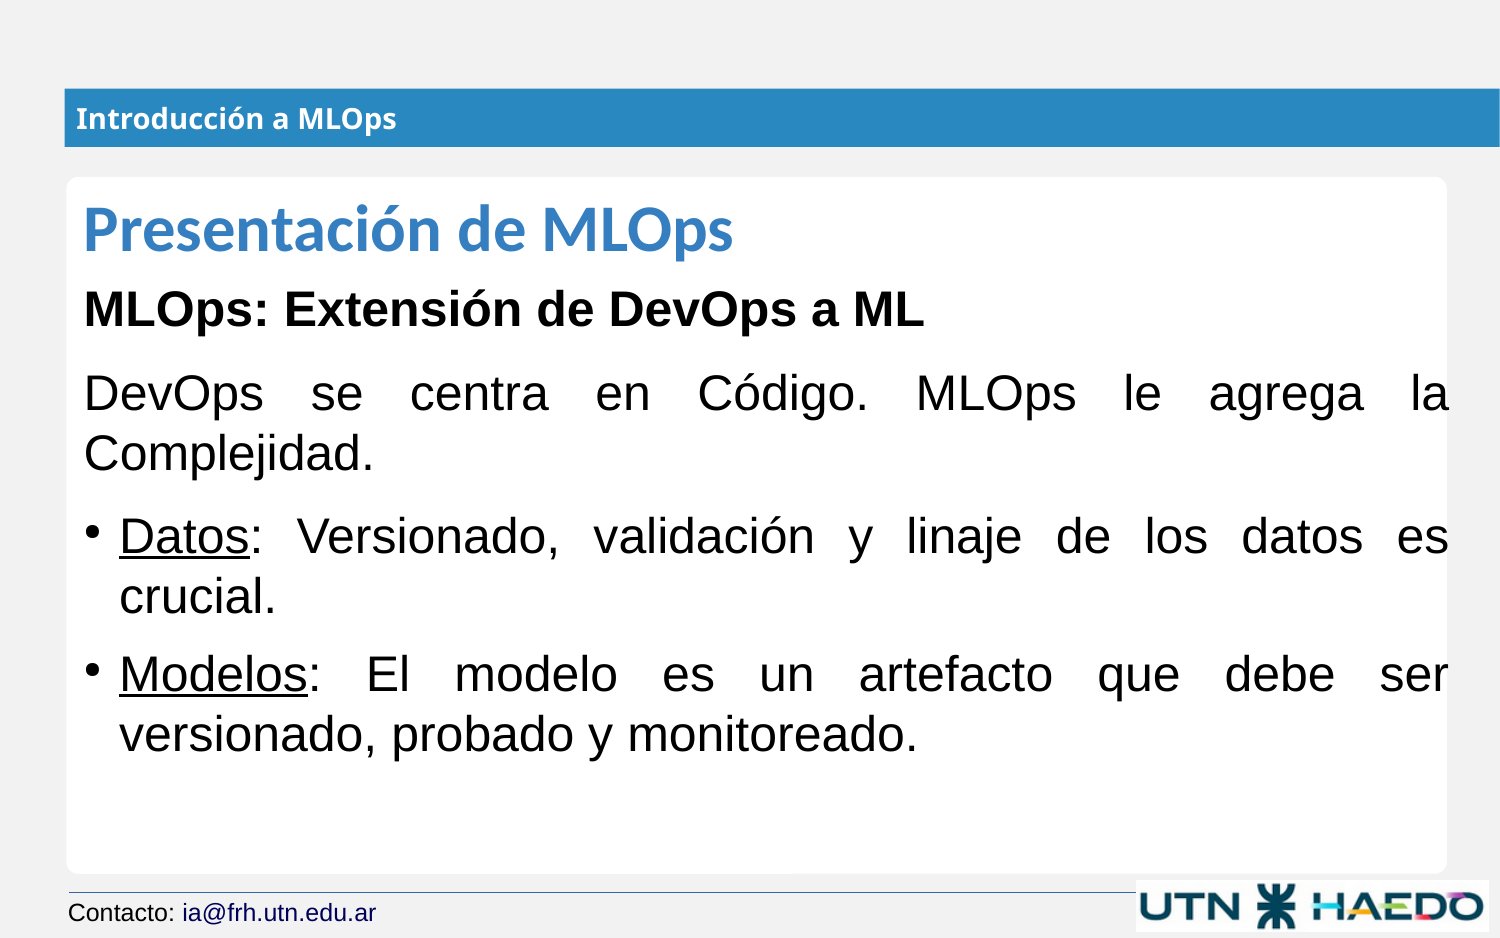

Introducción a MLOps
Presentación de MLOps
MLOps: Extensión de DevOps a ML
DevOps se centra en Código. MLOps le agrega la Complejidad.
Datos: Versionado, validación y linaje de los datos es crucial.
Modelos: El modelo es un artefacto que debe ser versionado, probado y monitoreado.